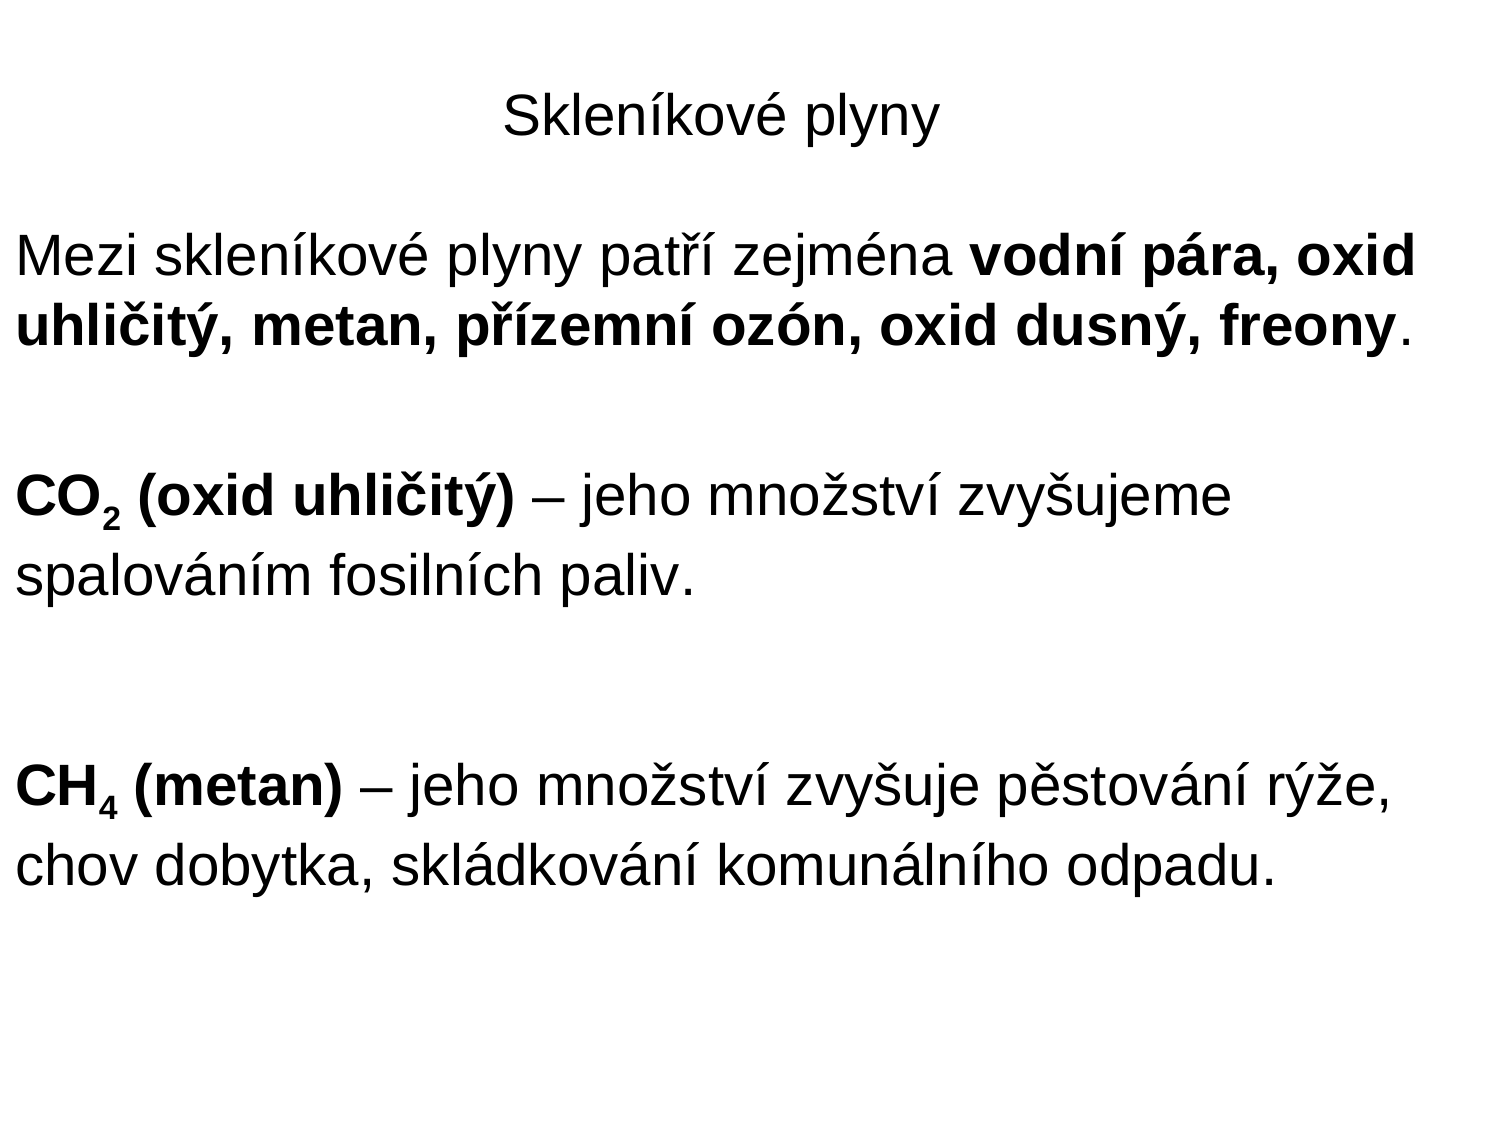

# Skleníkové plyny Mezi skleníkové plyny patří zejména vodní pára, oxid uhličitý, metan, přízemní ozón, oxid dusný, freony. CO2 (oxid uhličitý) – jeho množství zvyšujeme spalováním fosilních paliv. CH4 (metan) – jeho množství zvyšuje pěstování rýže, chov dobytka, skládkování komunálního odpadu.